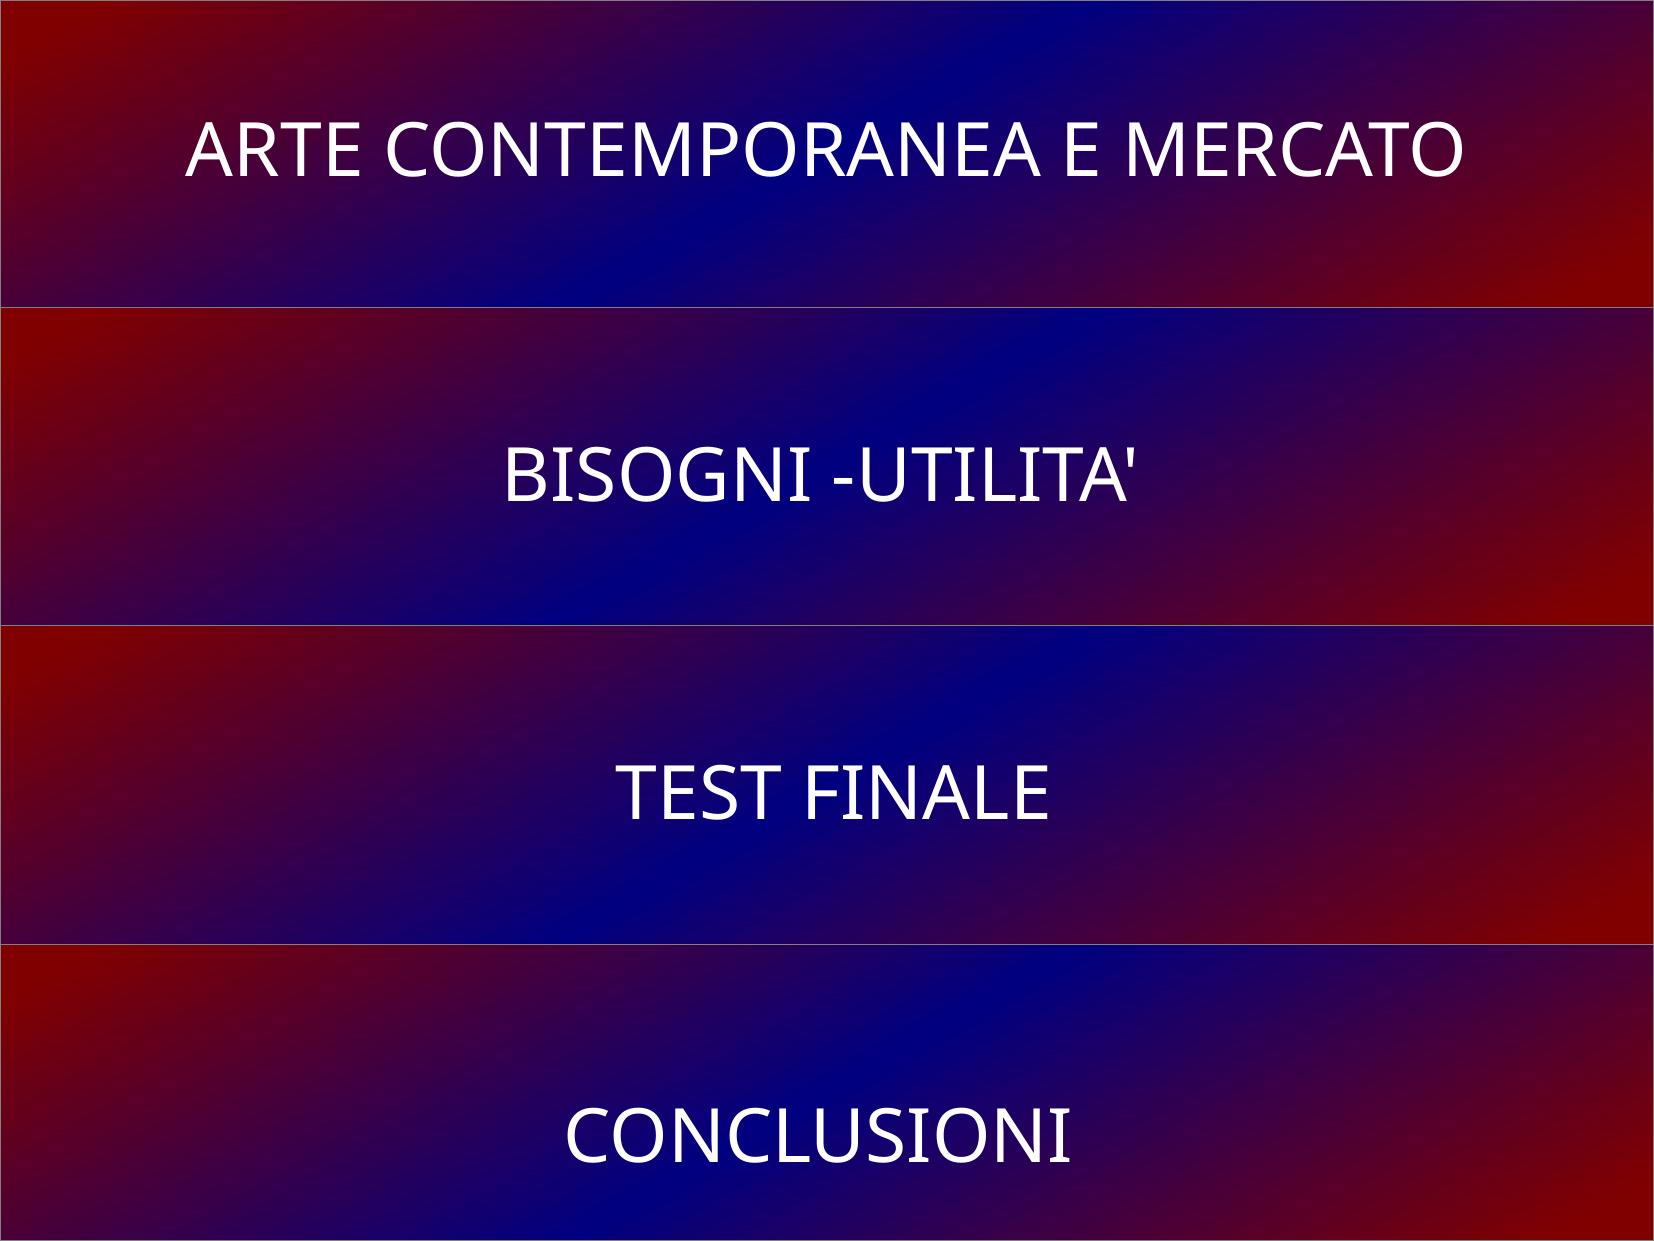

ARTE CONTEMPORANEA E MERCATO
BISOGNI -UTILITA'
TEST FINALE
CONCLUSIONI